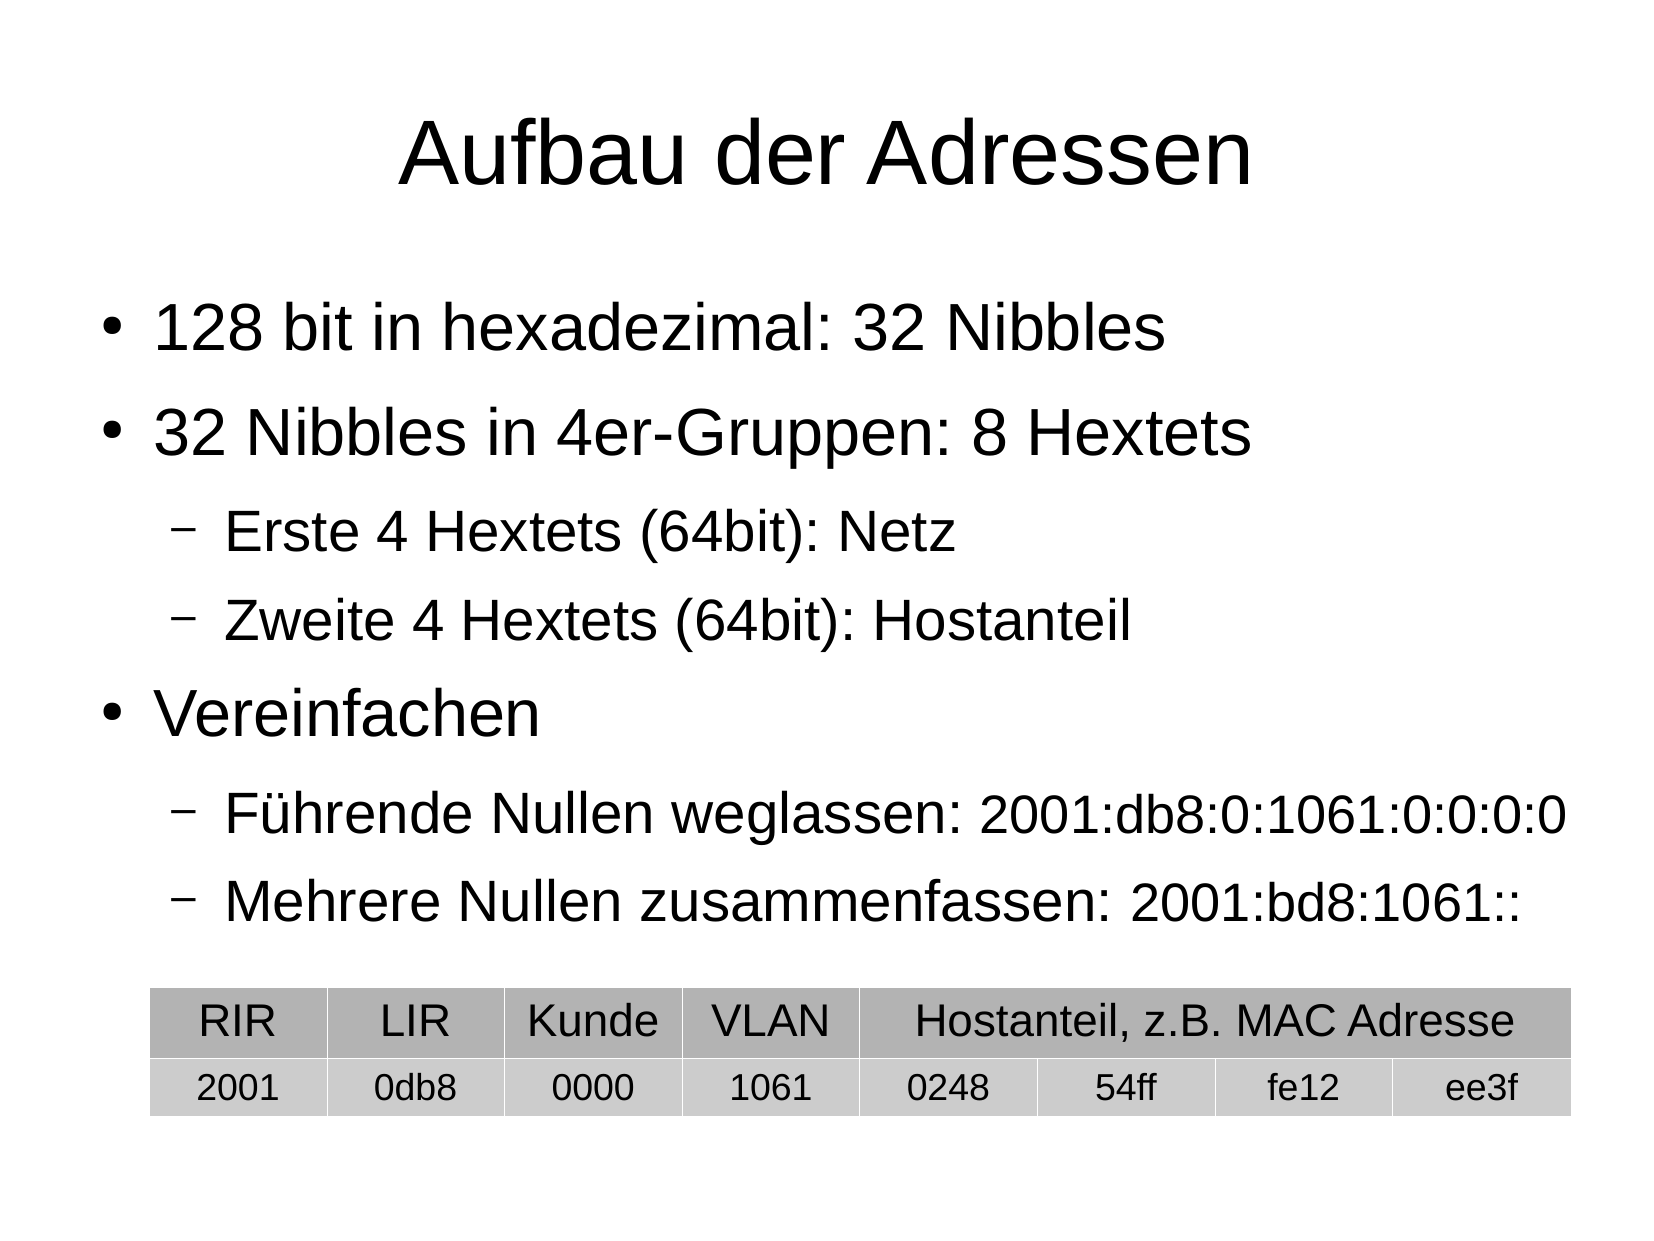

# Aufbau der Adressen
128 bit in hexadezimal: 32 Nibbles
32 Nibbles in 4er-Gruppen: 8 Hextets
Erste 4 Hextets (64bit): Netz
Zweite 4 Hextets (64bit): Hostanteil
Vereinfachen
Führende Nullen weglassen: 2001:db8:0:1061:0:0:0:0
Mehrere Nullen zusammenfassen: 2001:bd8:1061::
| RIR | LIR | Kunde | VLAN | Hostanteil, z.B. MAC Adresse | | | |
| --- | --- | --- | --- | --- | --- | --- | --- |
| 2001 | 0db8 | 0000 | 1061 | 0248 | 54ff | fe12 | ee3f |